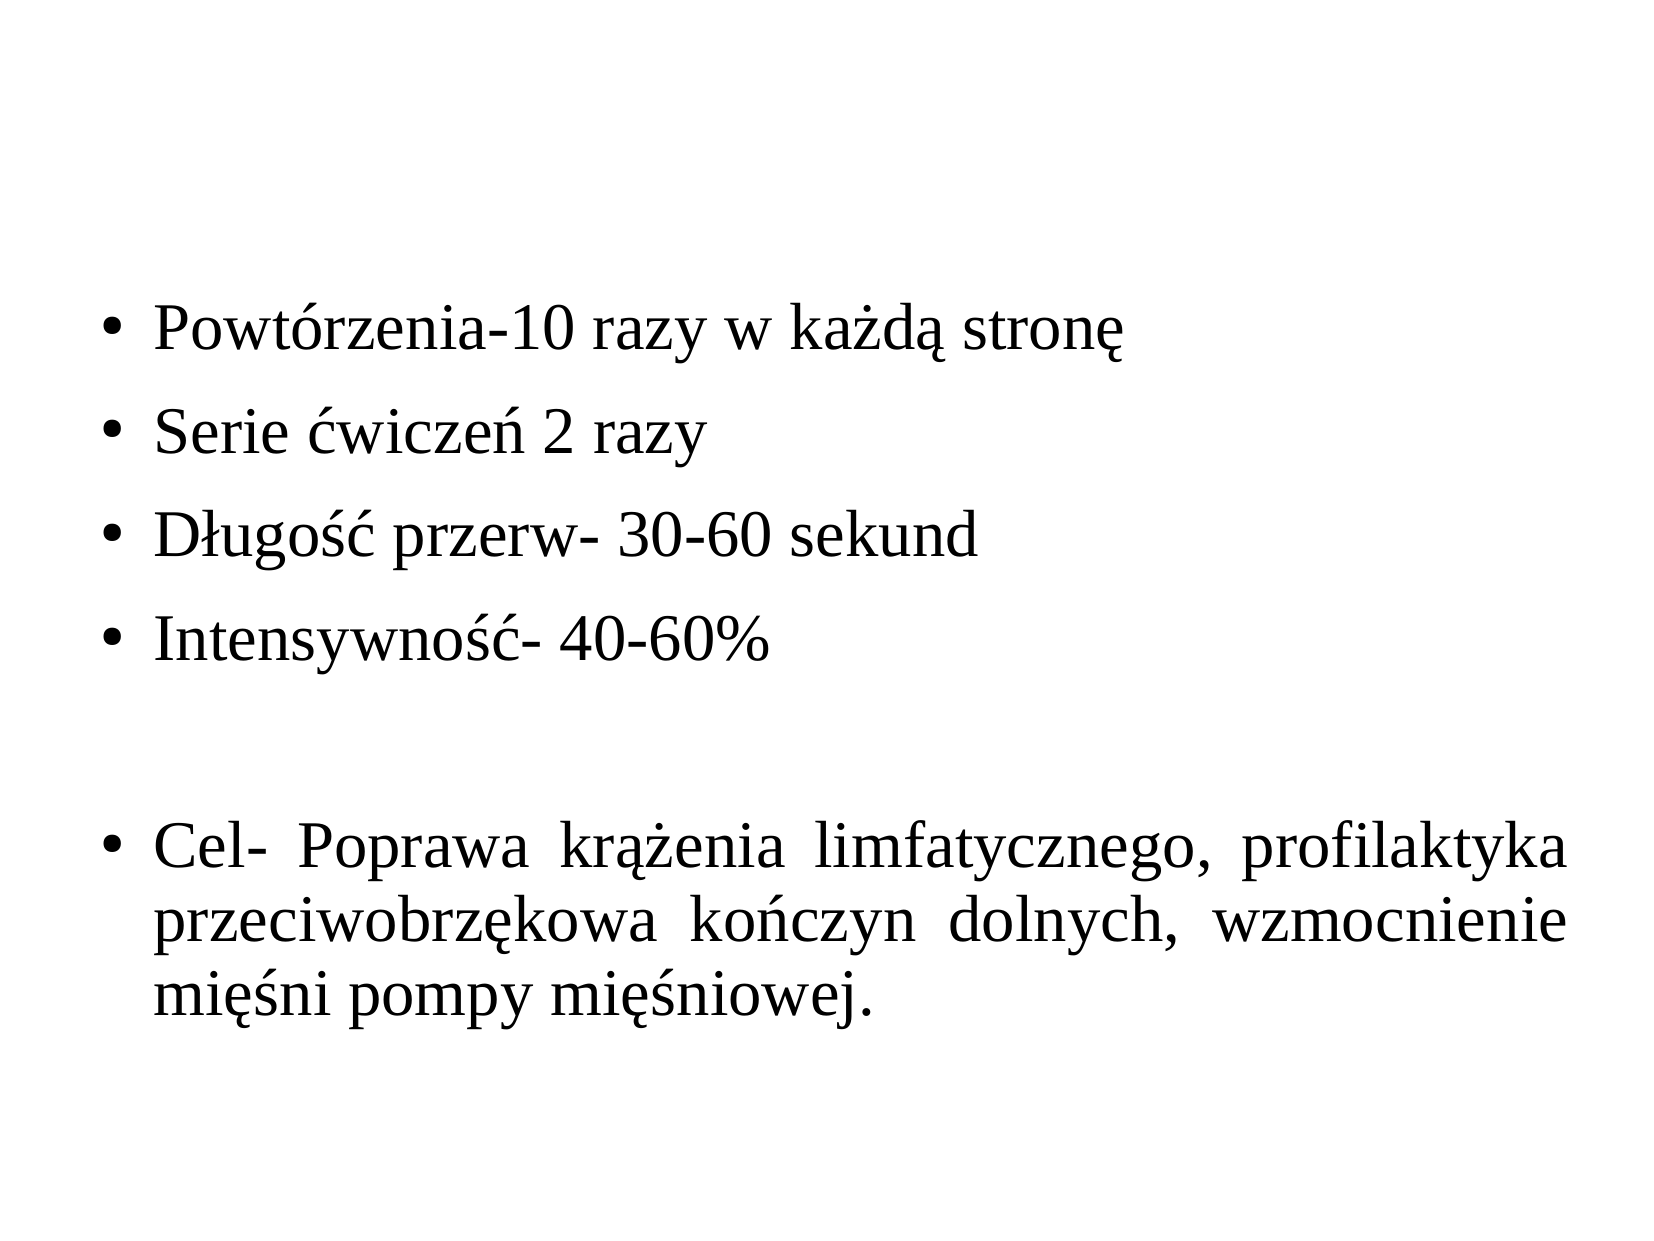

#
Powtórzenia-10 razy w każdą stronę
Serie ćwiczeń 2 razy
Długość przerw- 30-60 sekund
Intensywność- 40-60%
Cel- Poprawa krążenia limfatycznego, profilaktyka przeciwobrzękowa kończyn dolnych, wzmocnienie mięśni pompy mięśniowej.